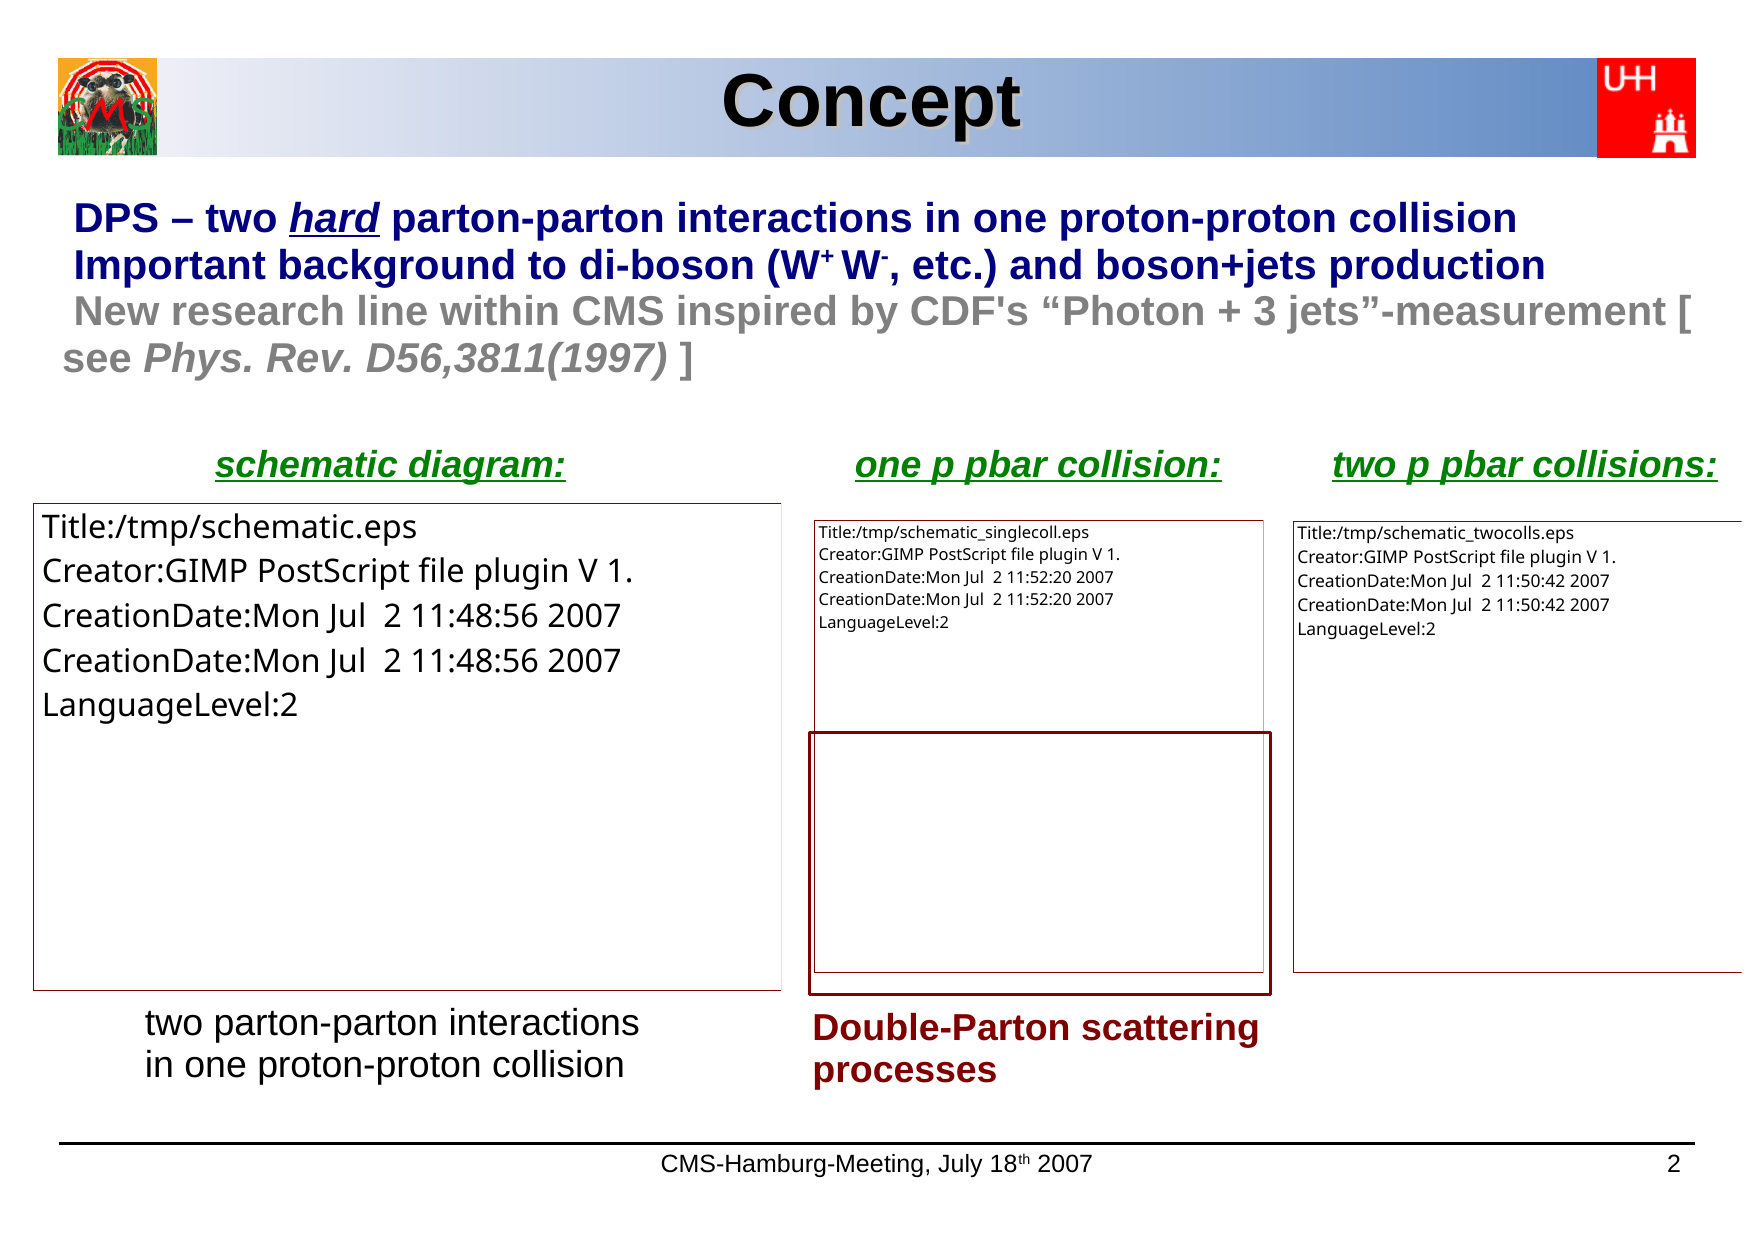

Concept
 DPS – two hard parton-parton interactions in one proton-proton collision
 Important background to di-boson (W+ W-, etc.) and boson+jets production
 New research line within CMS inspired by CDF's “Photon + 3 jets”-measurement [ see Phys. Rev. D56,3811(1997) ]
schematic diagram:
one p pbar collision:
two p pbar collisions:
two parton-parton interactions
in one proton-proton collision
Double-Parton scattering
processes
CMS-Hamburg-Meeting, July 18th 2007